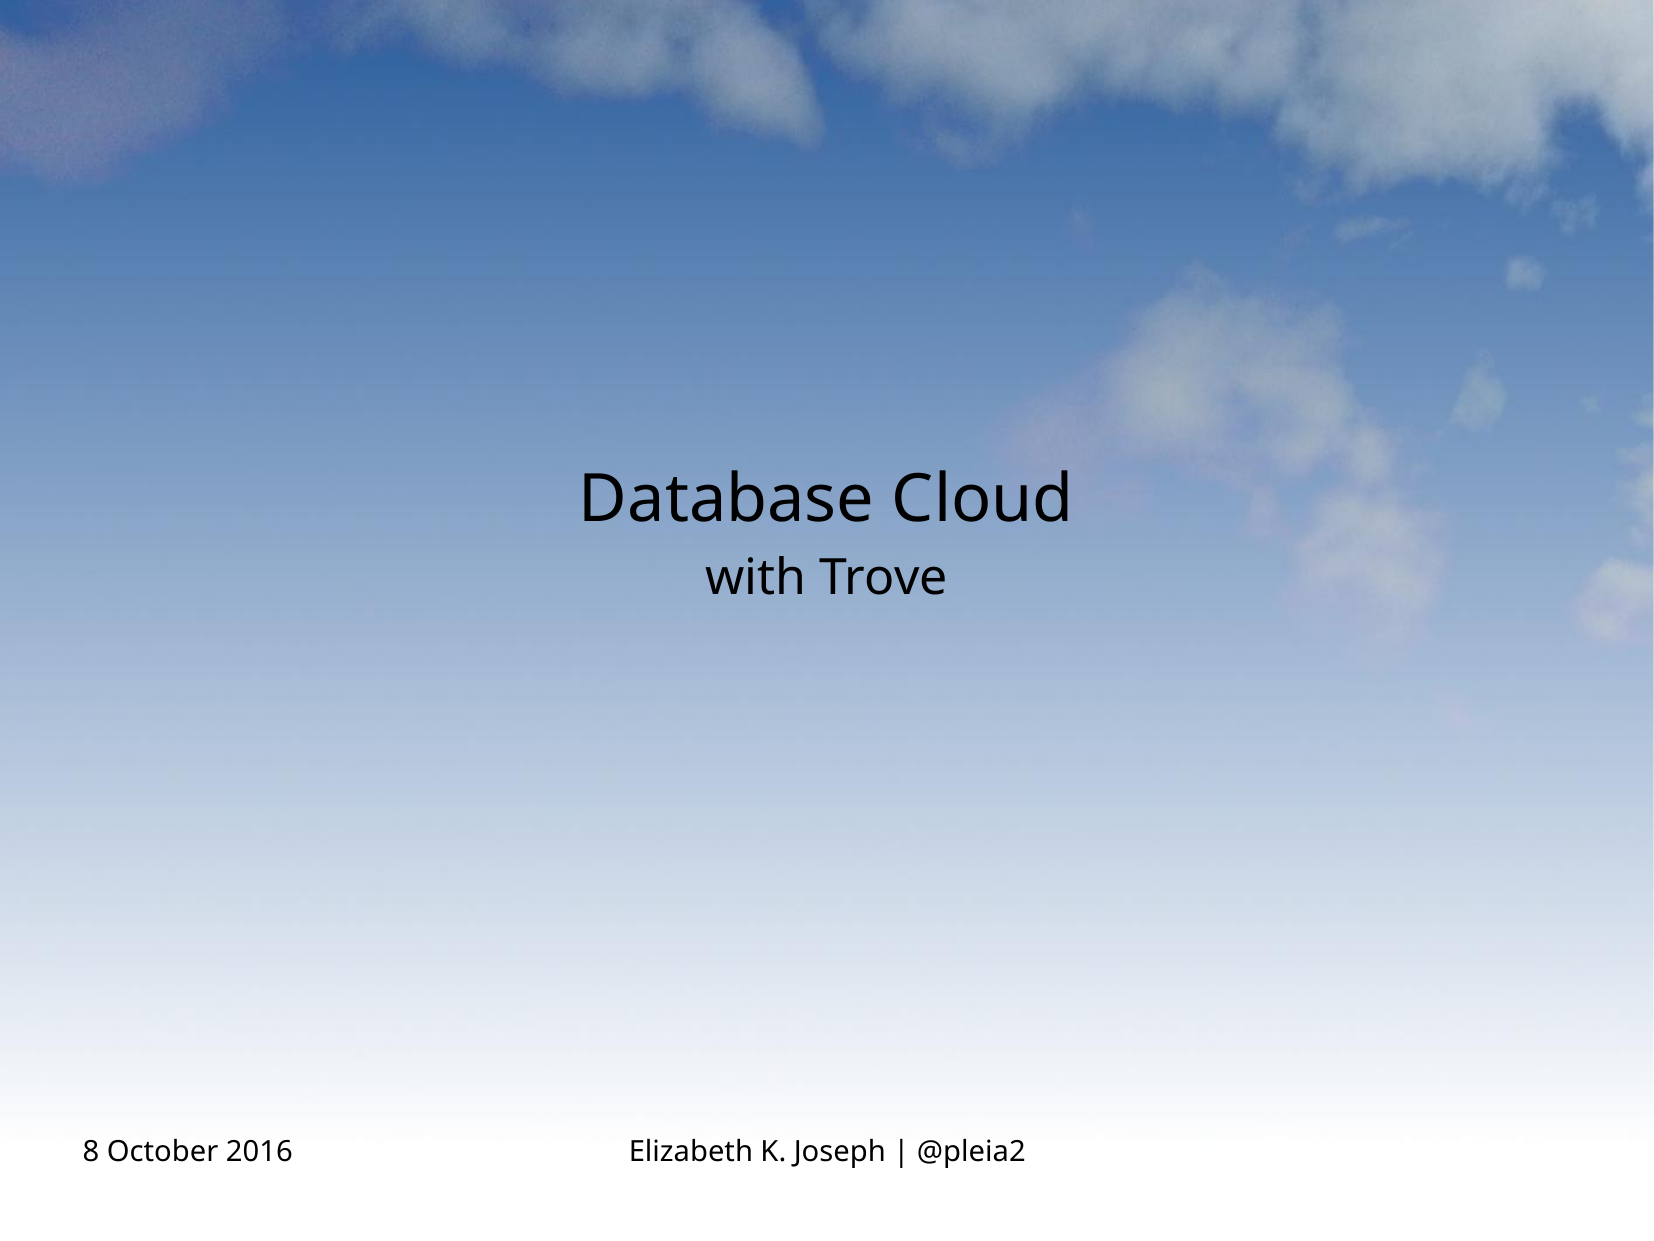

# Database Cloud
with Trove
8 October 2016
Elizabeth K. Joseph | @pleia2